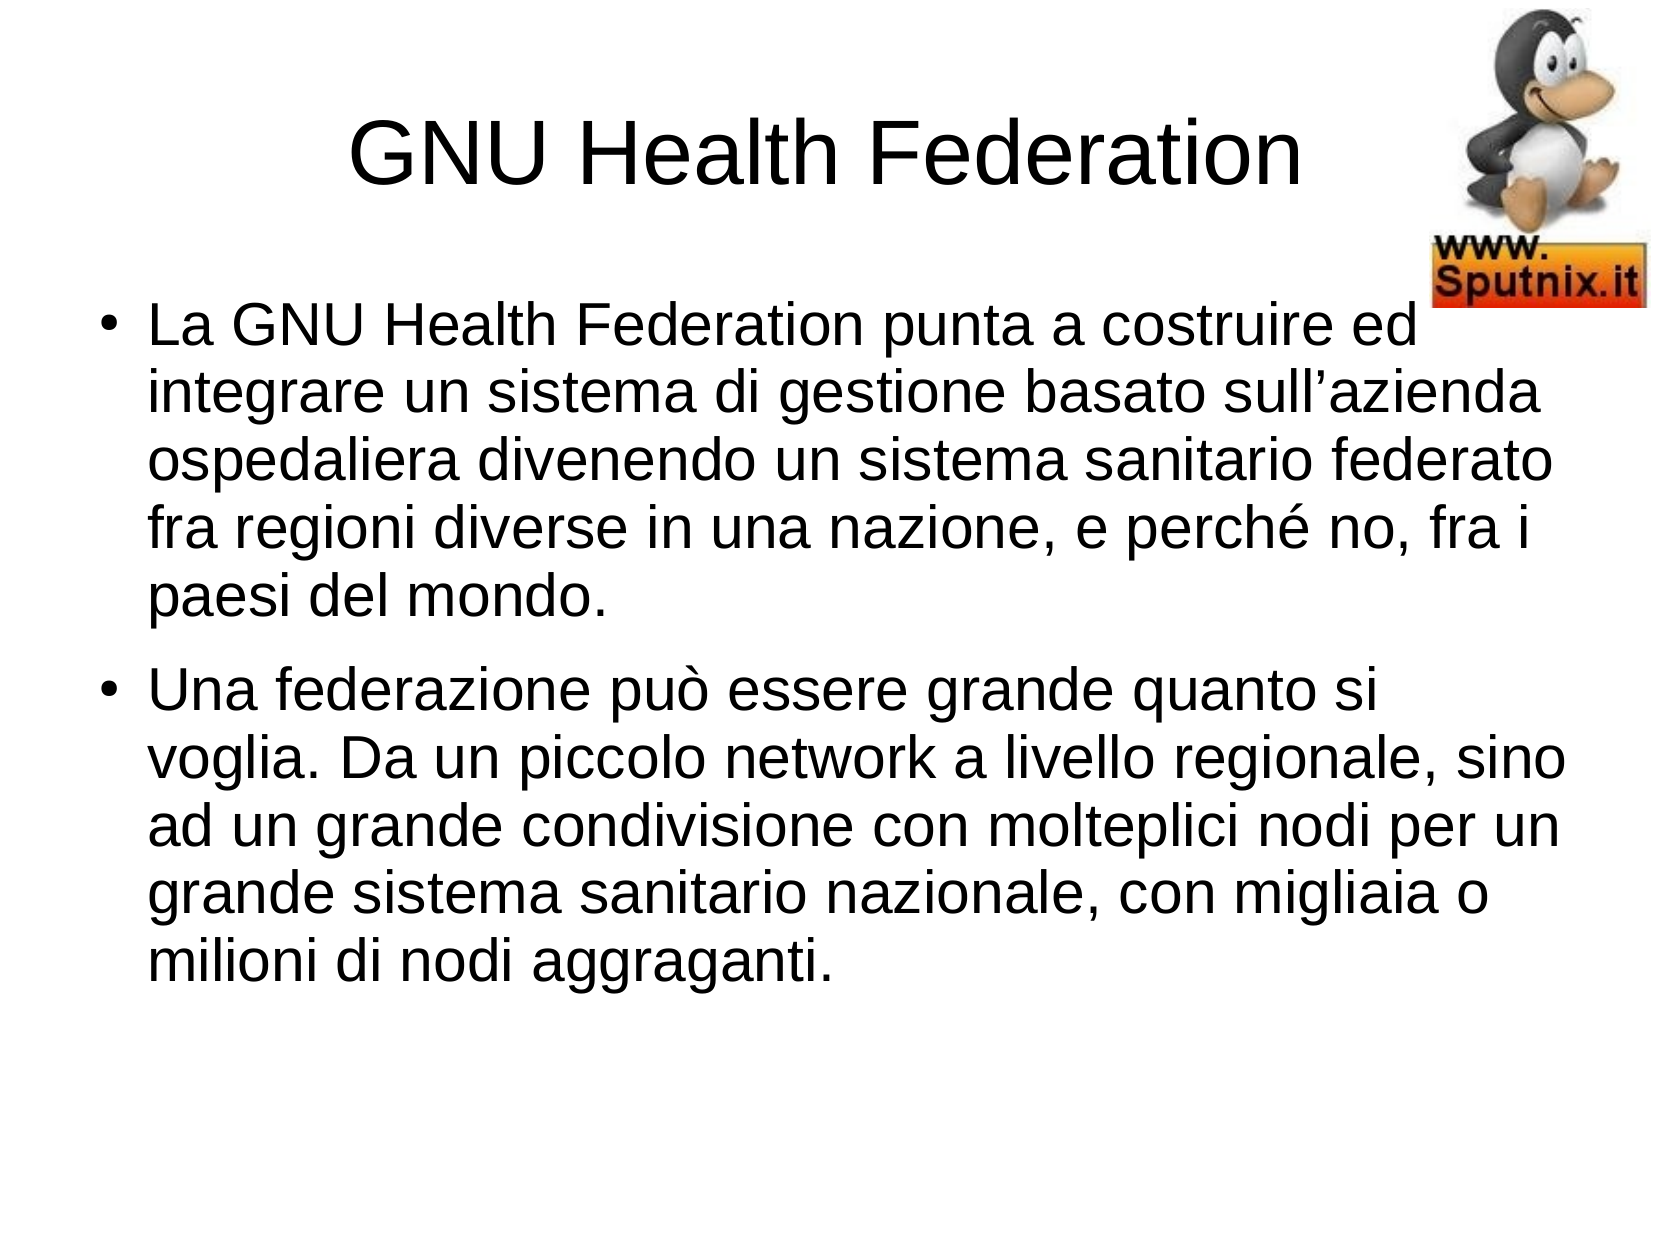

# GNU Health Federation
La GNU Health Federation punta a costruire ed integrare un sistema di gestione basato sull’azienda ospedaliera divenendo un sistema sanitario federato fra regioni diverse in una nazione, e perché no, fra i paesi del mondo.
Una federazione può essere grande quanto si voglia. Da un piccolo network a livello regionale, sino ad un grande condivisione con molteplici nodi per un grande sistema sanitario nazionale, con migliaia o milioni di nodi aggraganti.